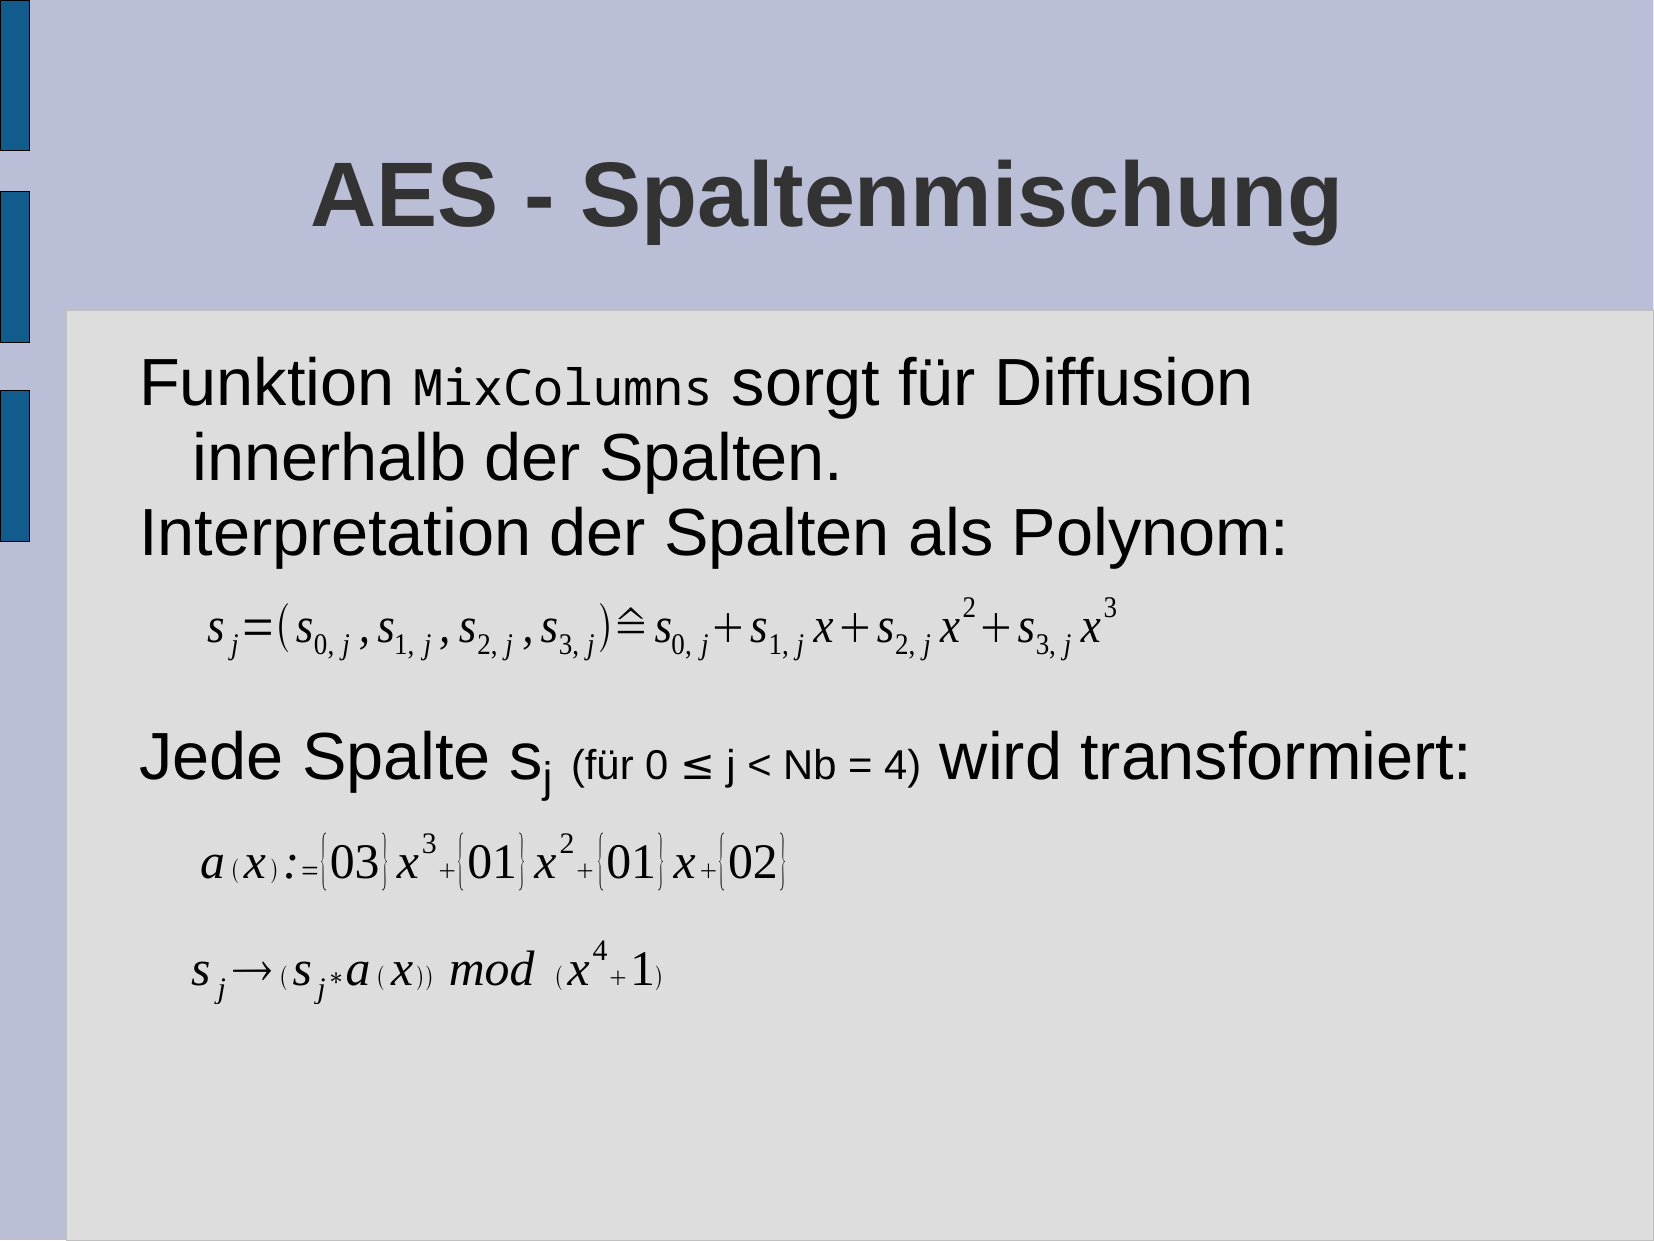

# AES - Spaltenmischung
Funktion MixColumns sorgt für Diffusion innerhalb der Spalten.
Interpretation der Spalten als Polynom:
Jede Spalte sj (für 0 ≤ j < Nb = 4) wird transformiert: